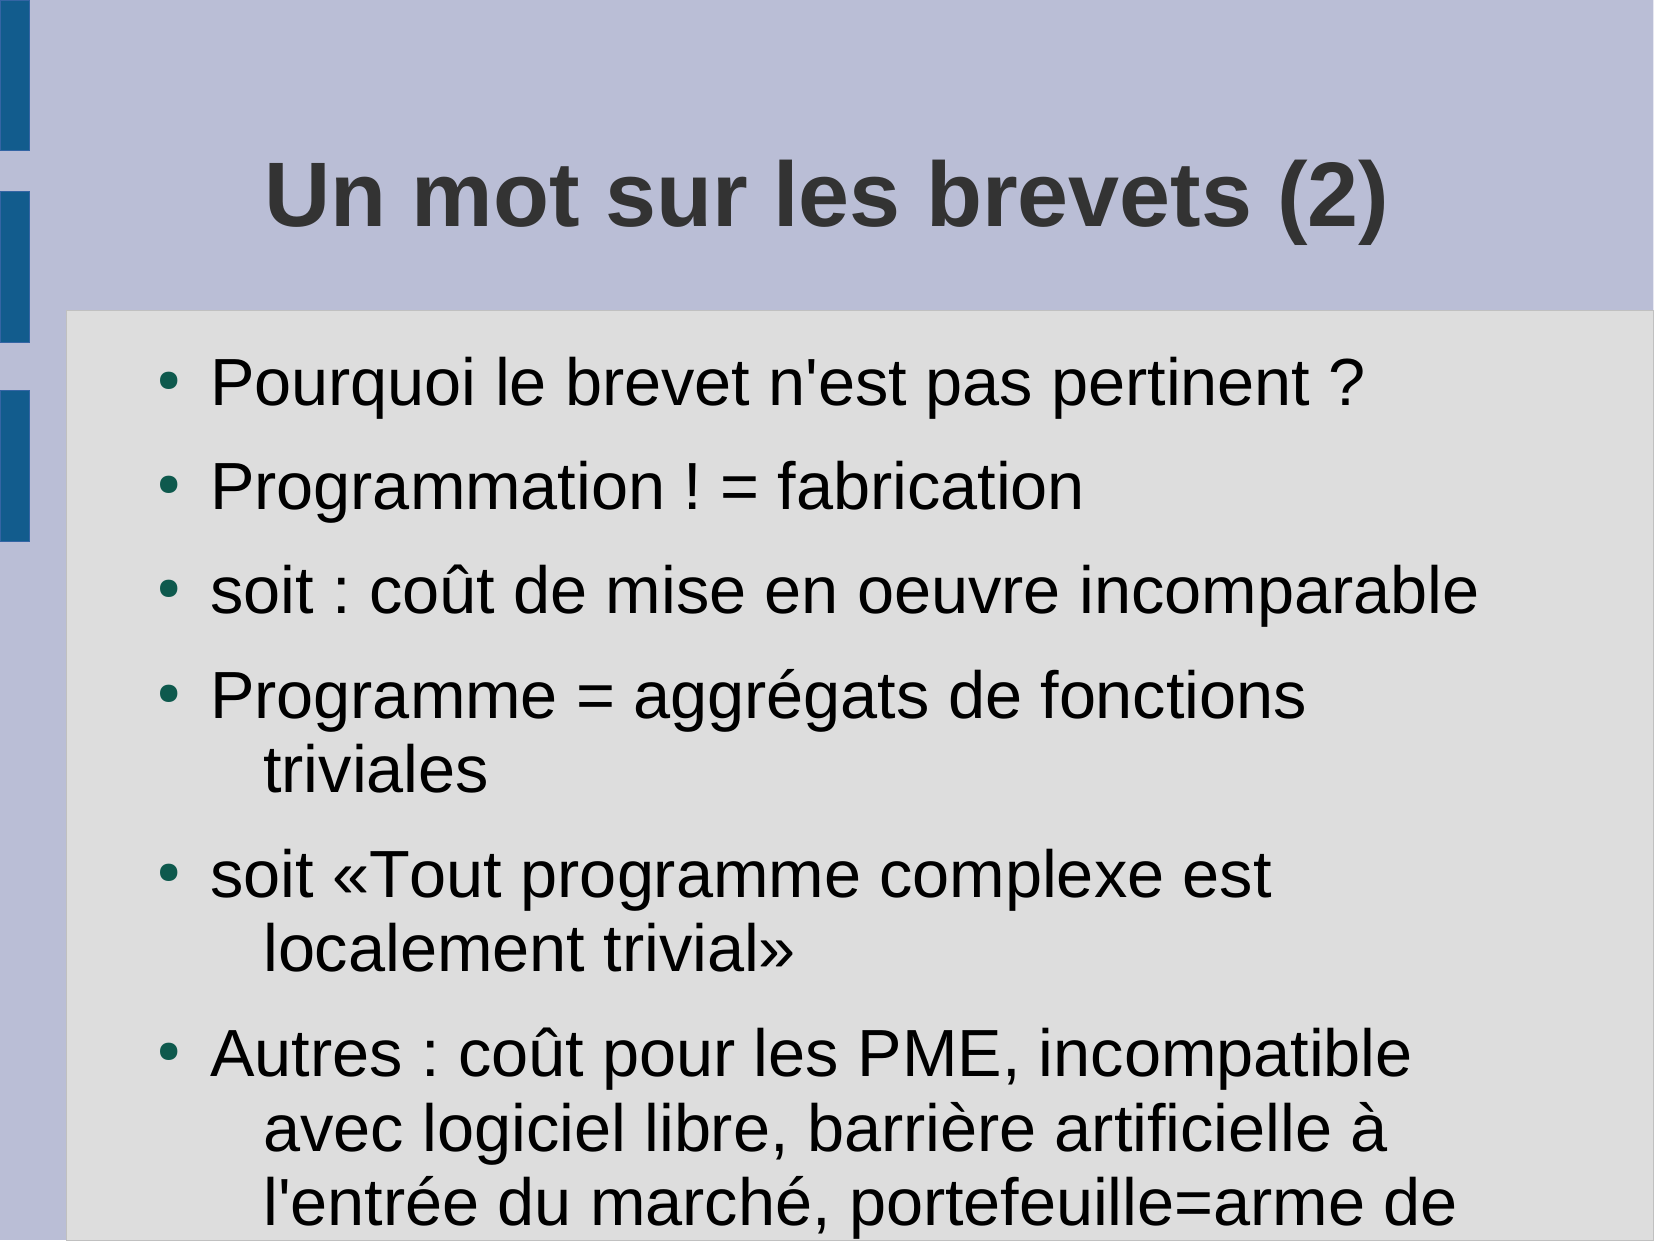

# Un mot sur les brevets (2)
Pourquoi le brevet n'est pas pertinent ?
Programmation ! = fabrication
soit : coût de mise en oeuvre incomparable
Programme = aggrégats de fonctions triviales
soit «Tout programme complexe est localement trivial»
Autres : coût pour les PME, incompatible avec logiciel libre, barrière artificielle à l'entrée du marché, portefeuille=arme de dissuasion, de négociation, ...